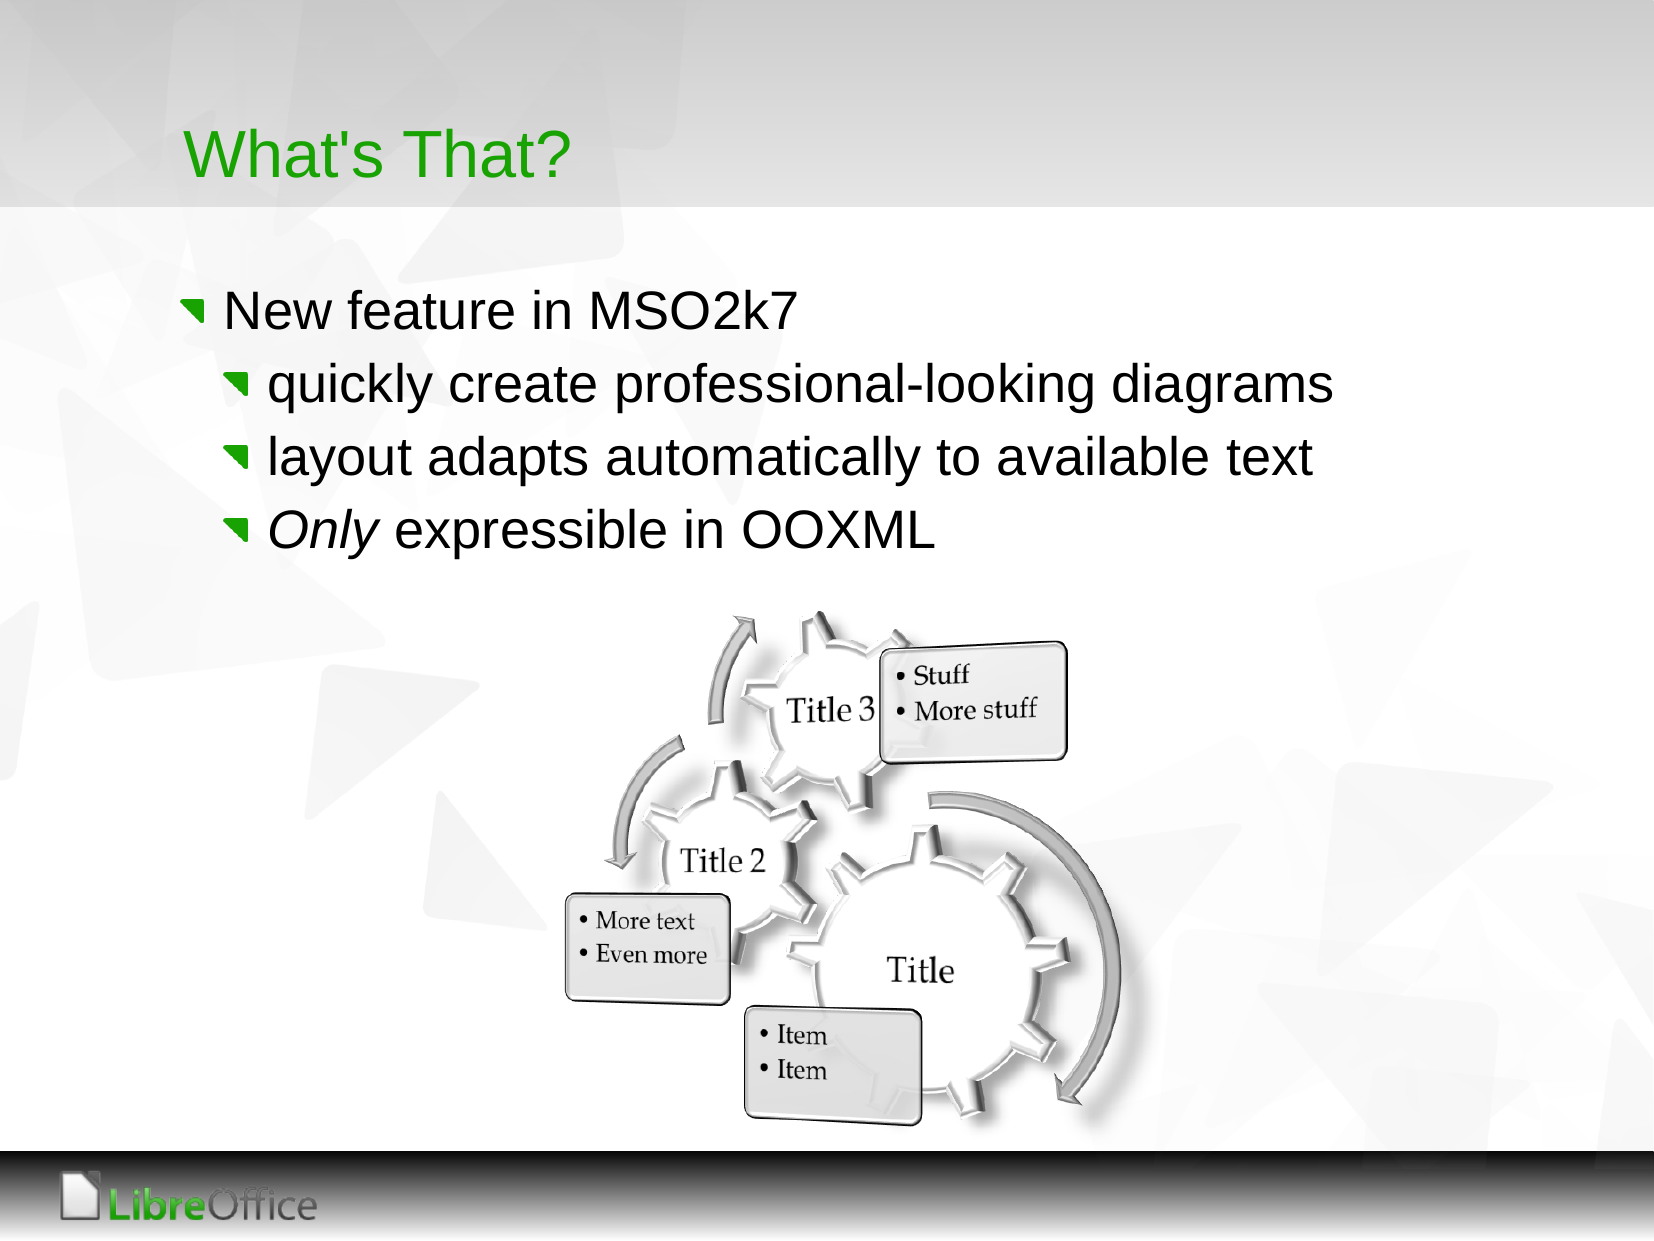

# What's That?
New feature in MSO2k7
quickly create professional-looking diagrams
layout adapts automatically to available text
Only expressible in OOXML